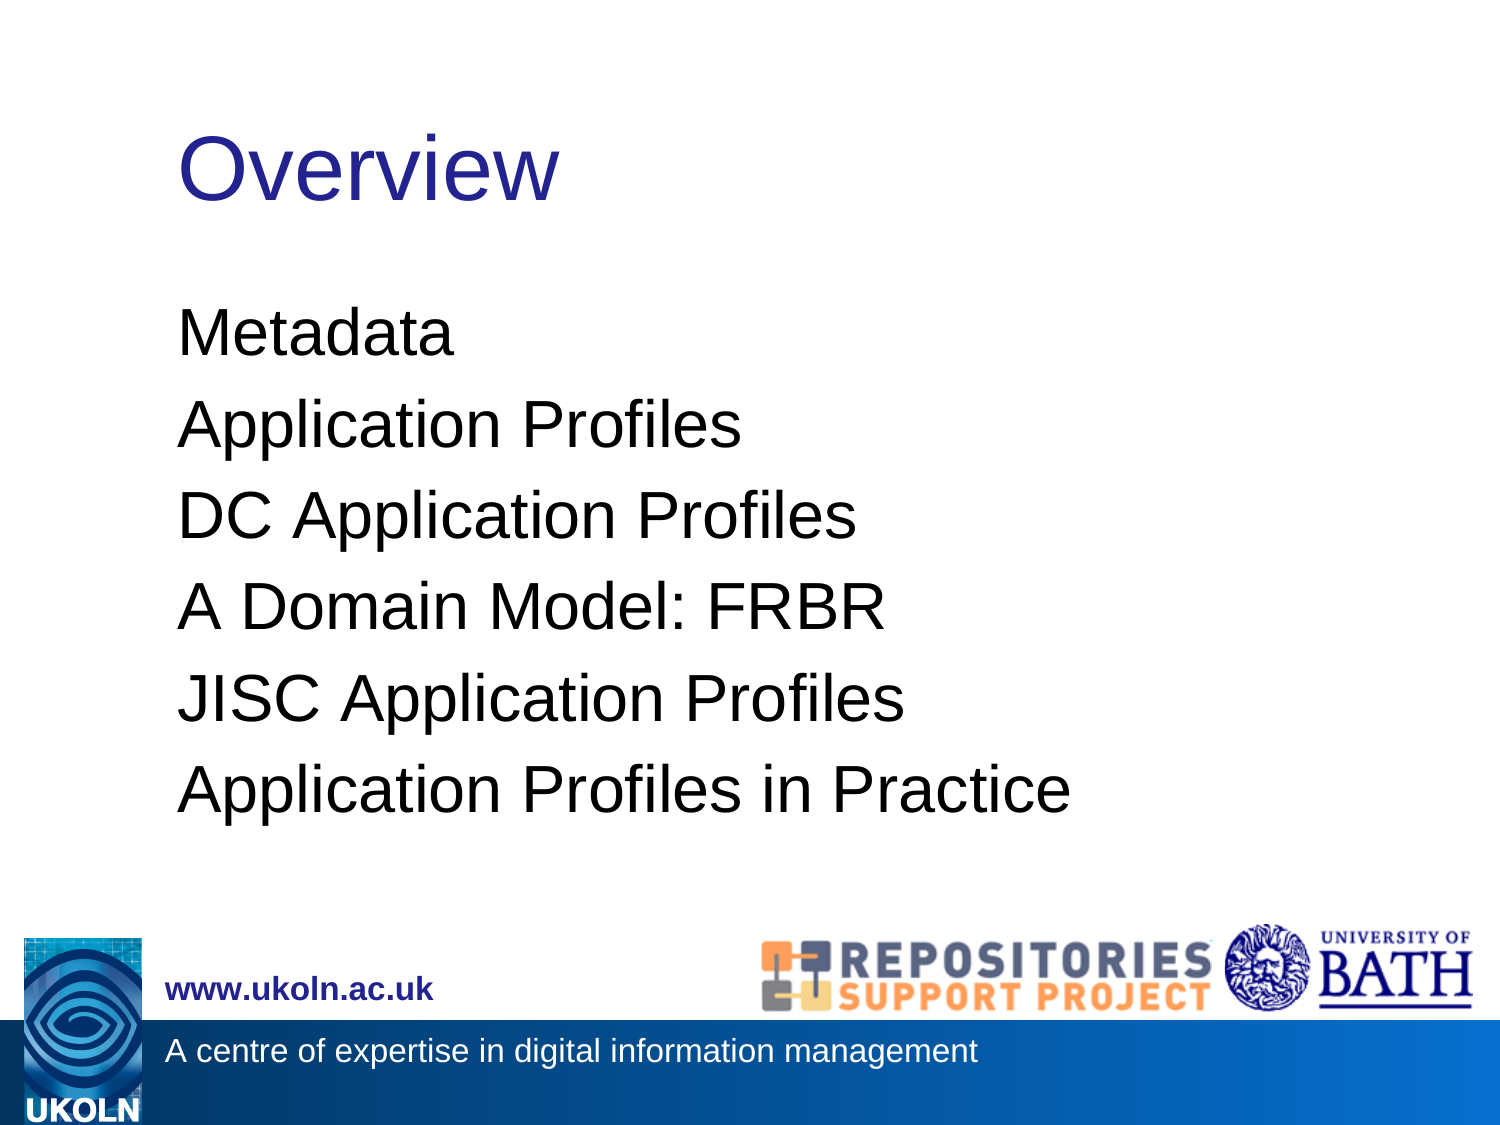

# Overview
Metadata
Application Profiles
DC Application Profiles
A Domain Model: FRBR
JISC Application Profiles
Application Profiles in Practice